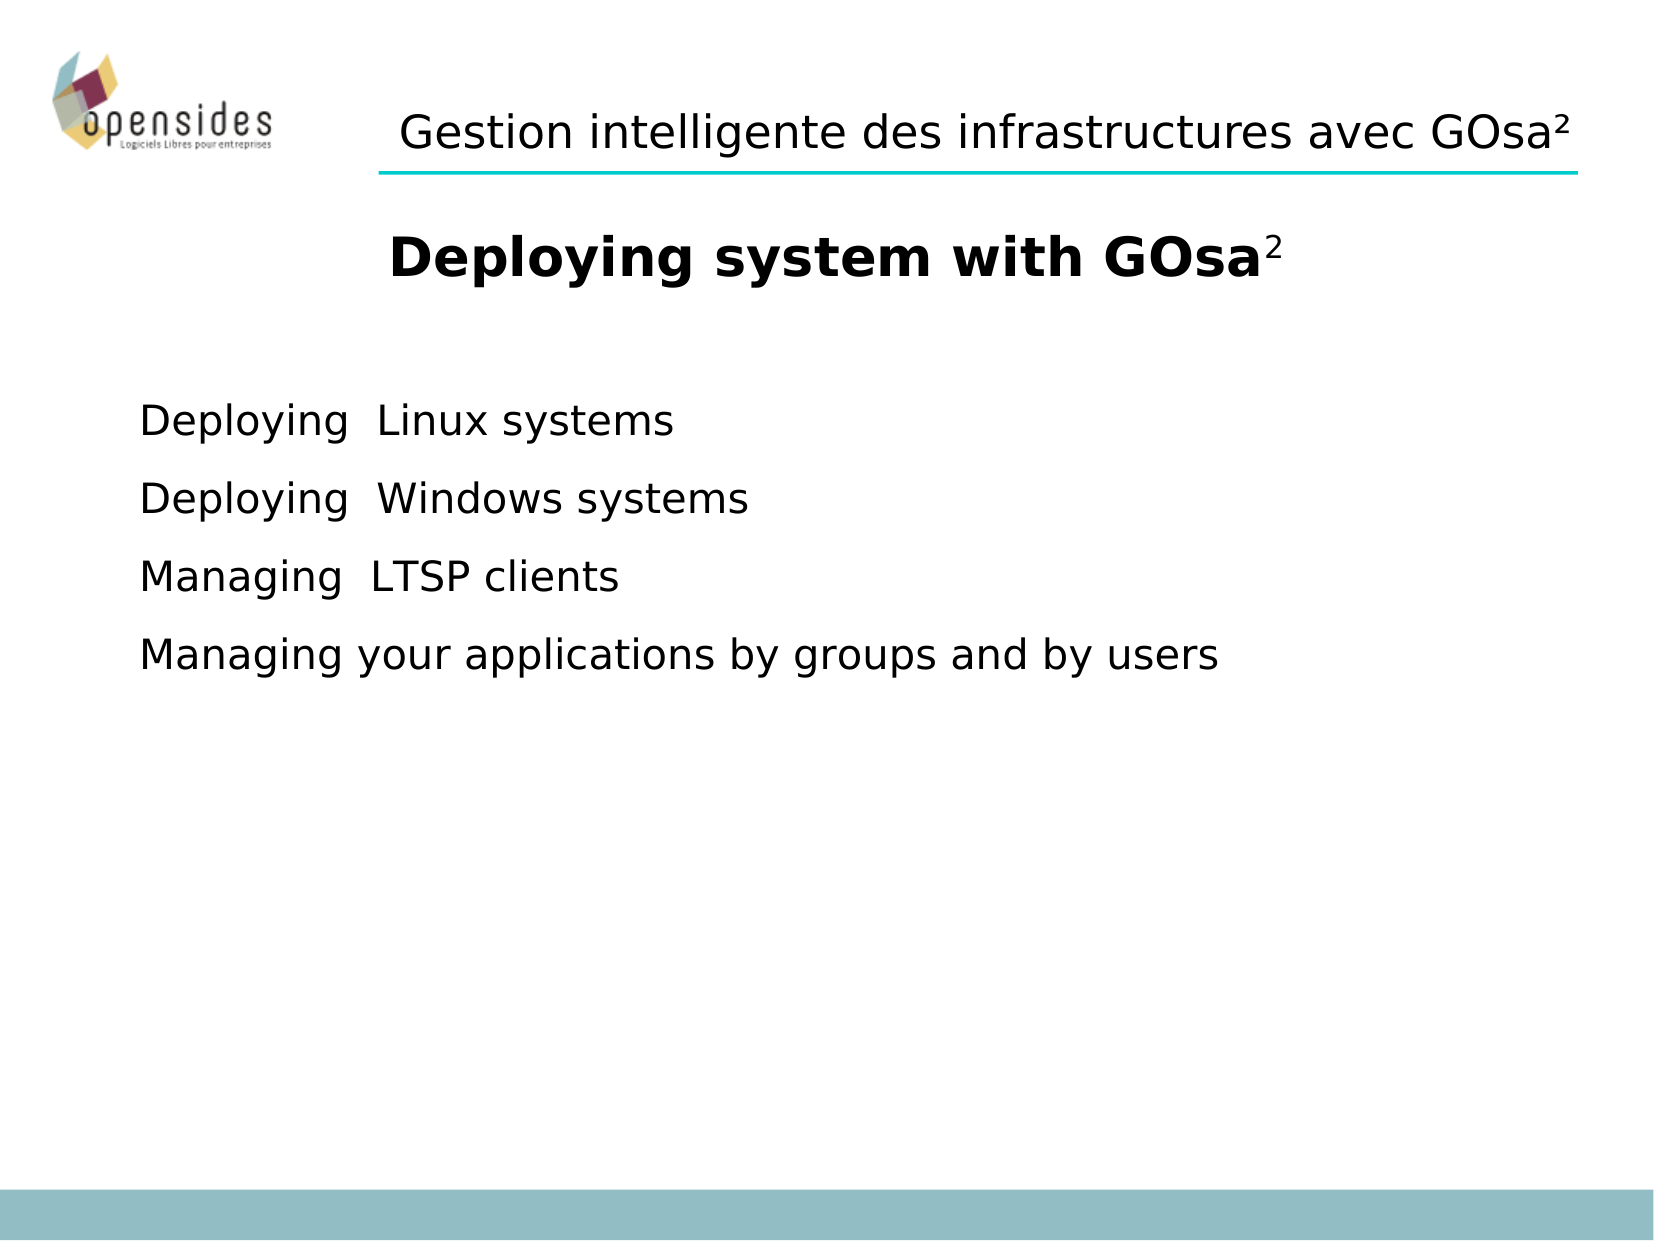

Gestion intelligente des infrastructures avec GOsa²
# Deploying system with GOsa2
Deploying Linux systems
Deploying Windows systems
Managing LTSP clients
Managing your applications by groups and by users